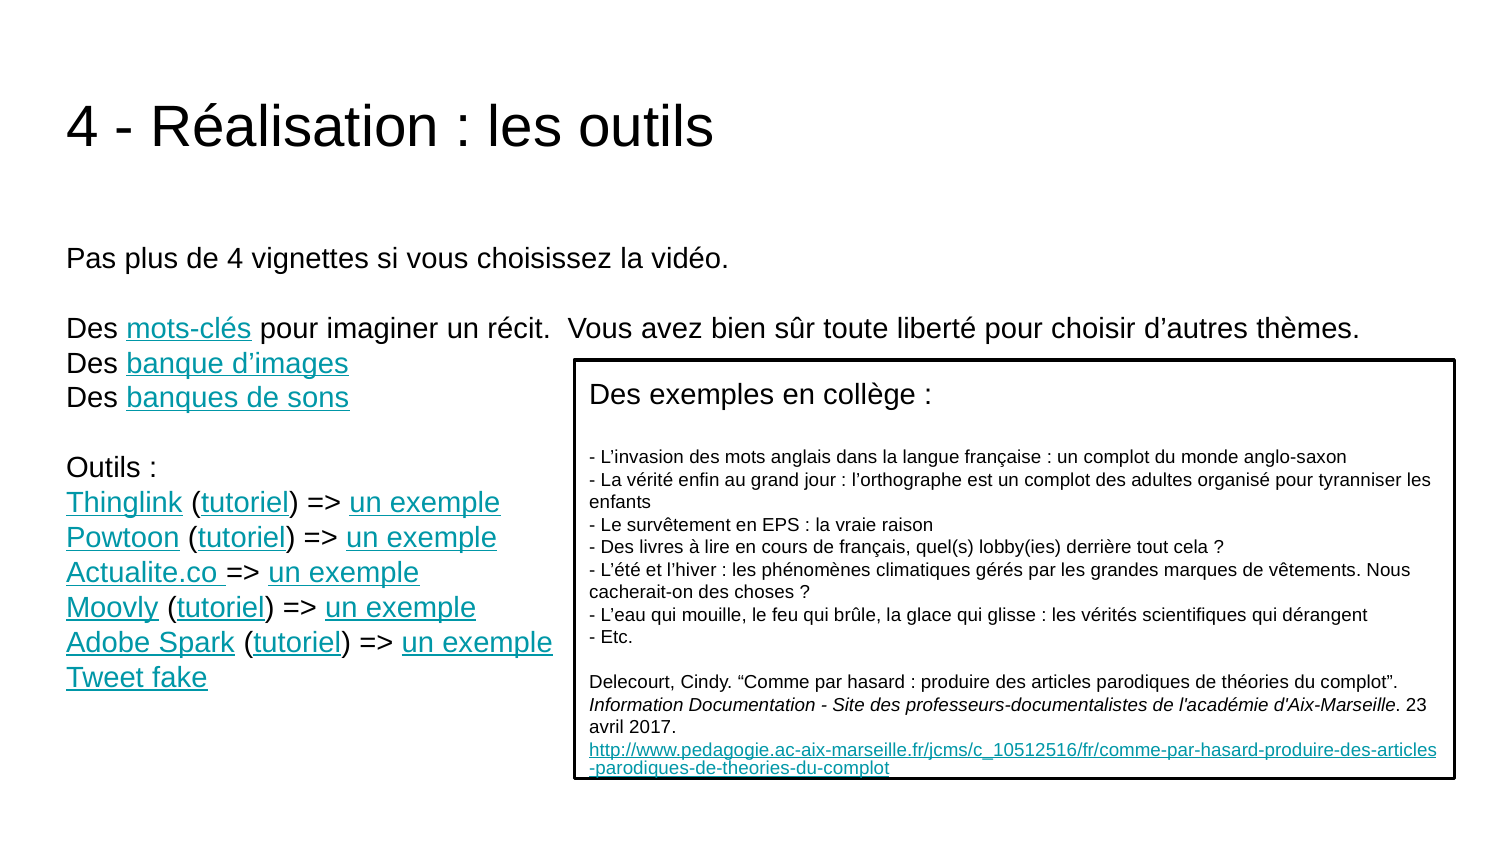

# 4 - Réalisation : les outils
Pas plus de 4 vignettes si vous choisissez la vidéo.
Des mots-clés pour imaginer un récit. Vous avez bien sûr toute liberté pour choisir d’autres thèmes.
Des banque d’images
Des banques de sons
Outils :
Thinglink (tutoriel) => un exemple
Powtoon (tutoriel) => un exemple
Actualite.co => un exemple
Moovly (tutoriel) => un exemple
Adobe Spark (tutoriel) => un exemple
Tweet fake
Des exemples en collège :
- L’invasion des mots anglais dans la langue française : un complot du monde anglo-saxon
- La vérité enfin au grand jour : l’orthographe est un complot des adultes organisé pour tyranniser les enfants
- Le survêtement en EPS : la vraie raison
- Des livres à lire en cours de français, quel(s) lobby(ies) derrière tout cela ?
- L’été et l’hiver : les phénomènes climatiques gérés par les grandes marques de vêtements. Nous cacherait-on des choses ?
- L’eau qui mouille, le feu qui brûle, la glace qui glisse : les vérités scientifiques qui dérangent
- Etc.
Delecourt, Cindy. “Comme par hasard : produire des articles parodiques de théories du complot”. Information Documentation - Site des professeurs-documentalistes de l'académie d'Aix-Marseille. 23 avril 2017. http://www.pedagogie.ac-aix-marseille.fr/jcms/c_10512516/fr/comme-par-hasard-produire-des-articles-parodiques-de-theories-du-complot